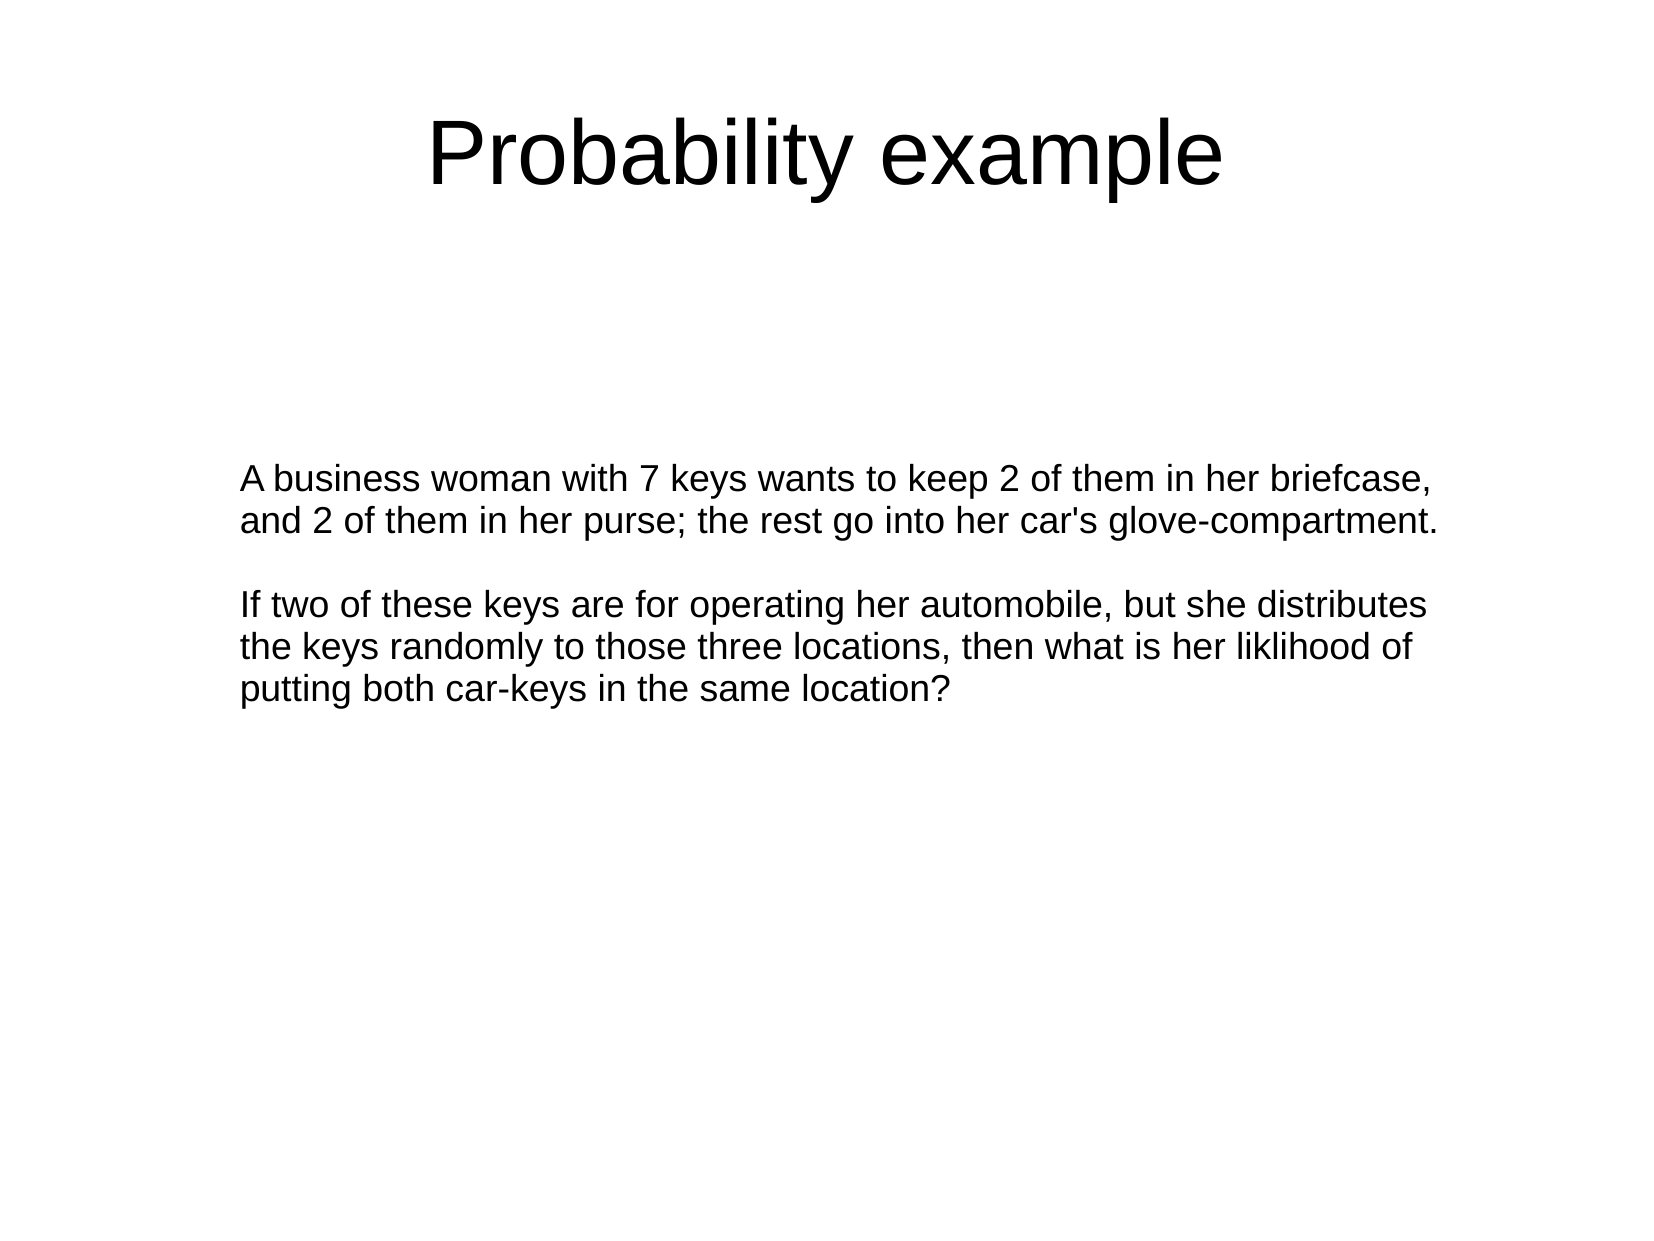

# Probability example
A business woman with 7 keys wants to keep 2 of them in her briefcase,
and 2 of them in her purse; the rest go into her car's glove-compartment.
If two of these keys are for operating her automobile, but she distributes
the keys randomly to those three locations, then what is her liklihood of
putting both car-keys in the same location?